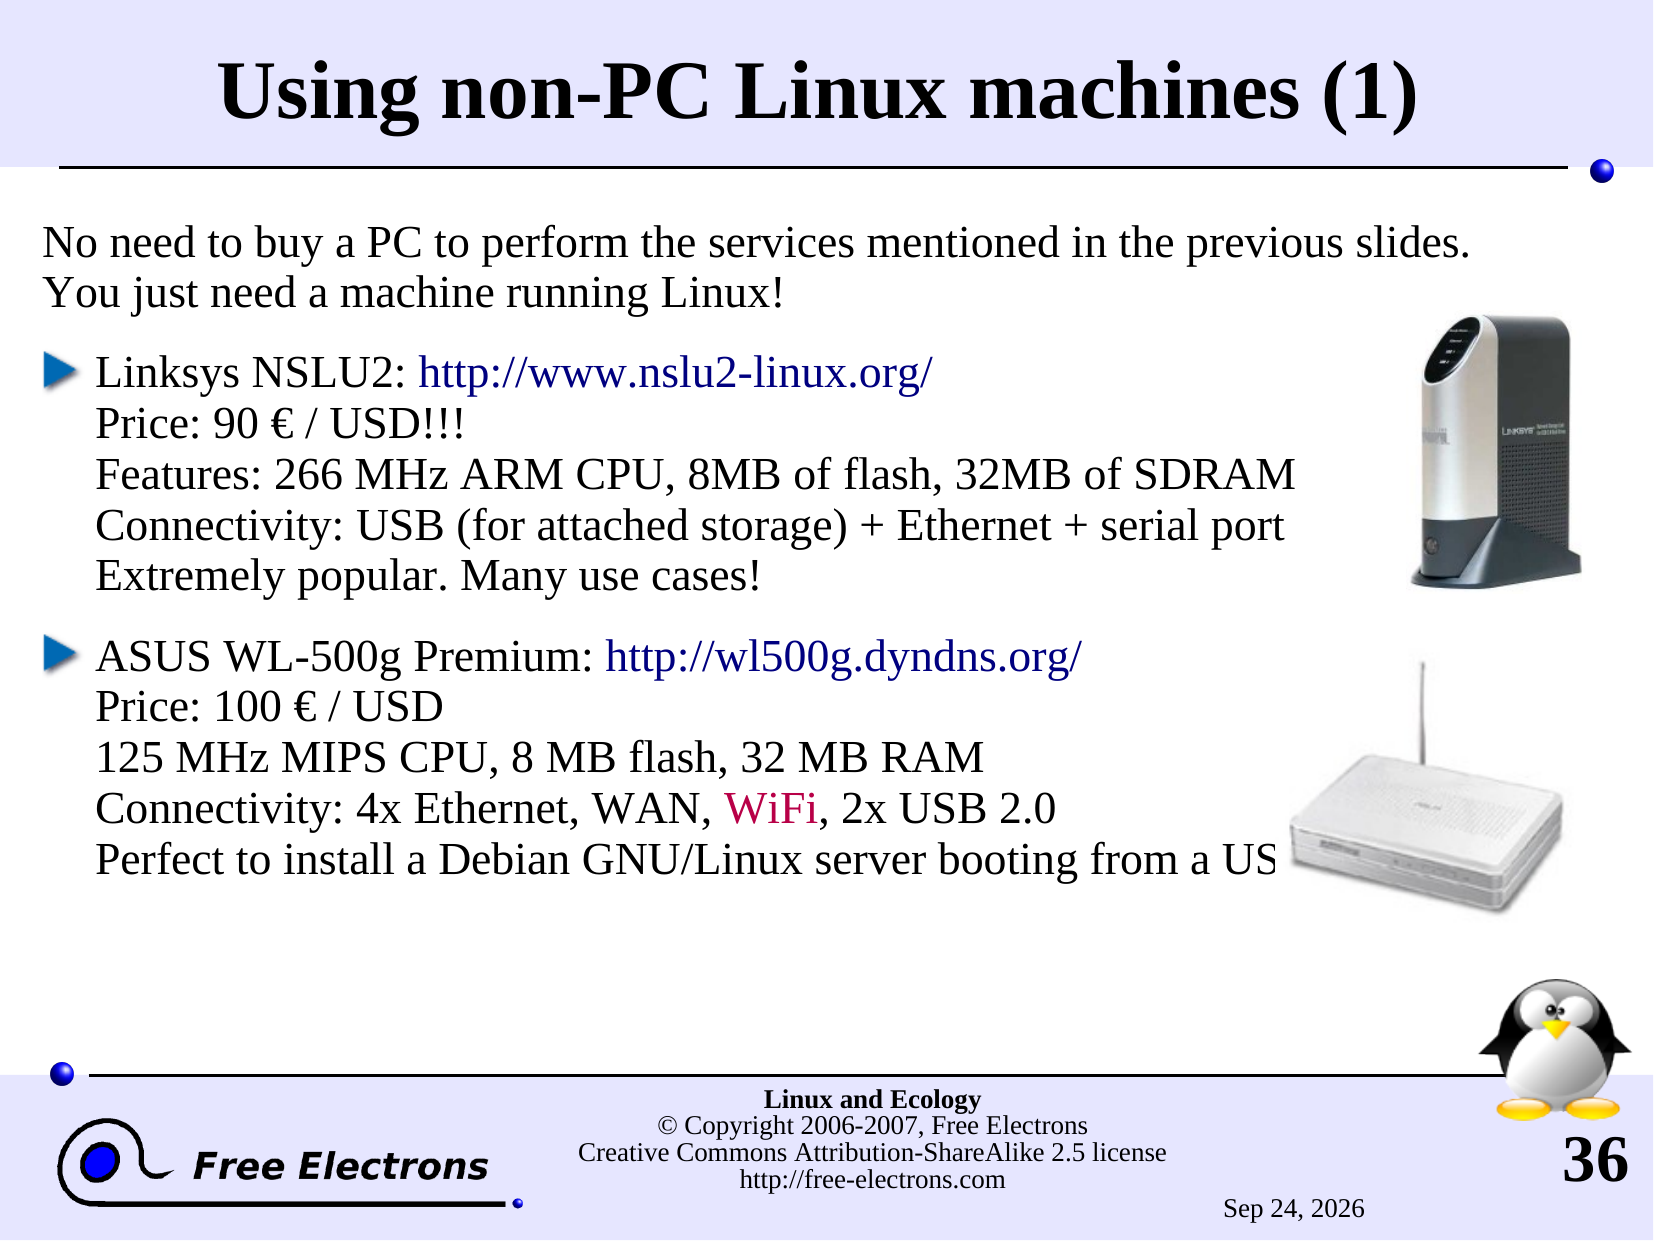

# Using non-PC Linux machines (1)
No need to buy a PC to perform the services mentioned in the previous slides. You just need a machine running Linux!
Linksys NSLU2: http://www.nslu2-linux.org/
Price: 90 € / USD!!!
Features: 266 MHz ARM CPU, 8MB of flash, 32MB of SDRAM
Connectivity: USB (for attached storage) + Ethernet + serial port
Extremely popular. Many use cases!
ASUS WL-500g Premium: http://wl500g.dyndns.org/
Price: 100 € / USD
125 MHz MIPS CPU, 8 MB flash, 32 MB RAM
Connectivity: 4x Ethernet, WAN, WiFi, 2x USB 2.0
Perfect to install a Debian GNU/Linux server booting from a USB disk!